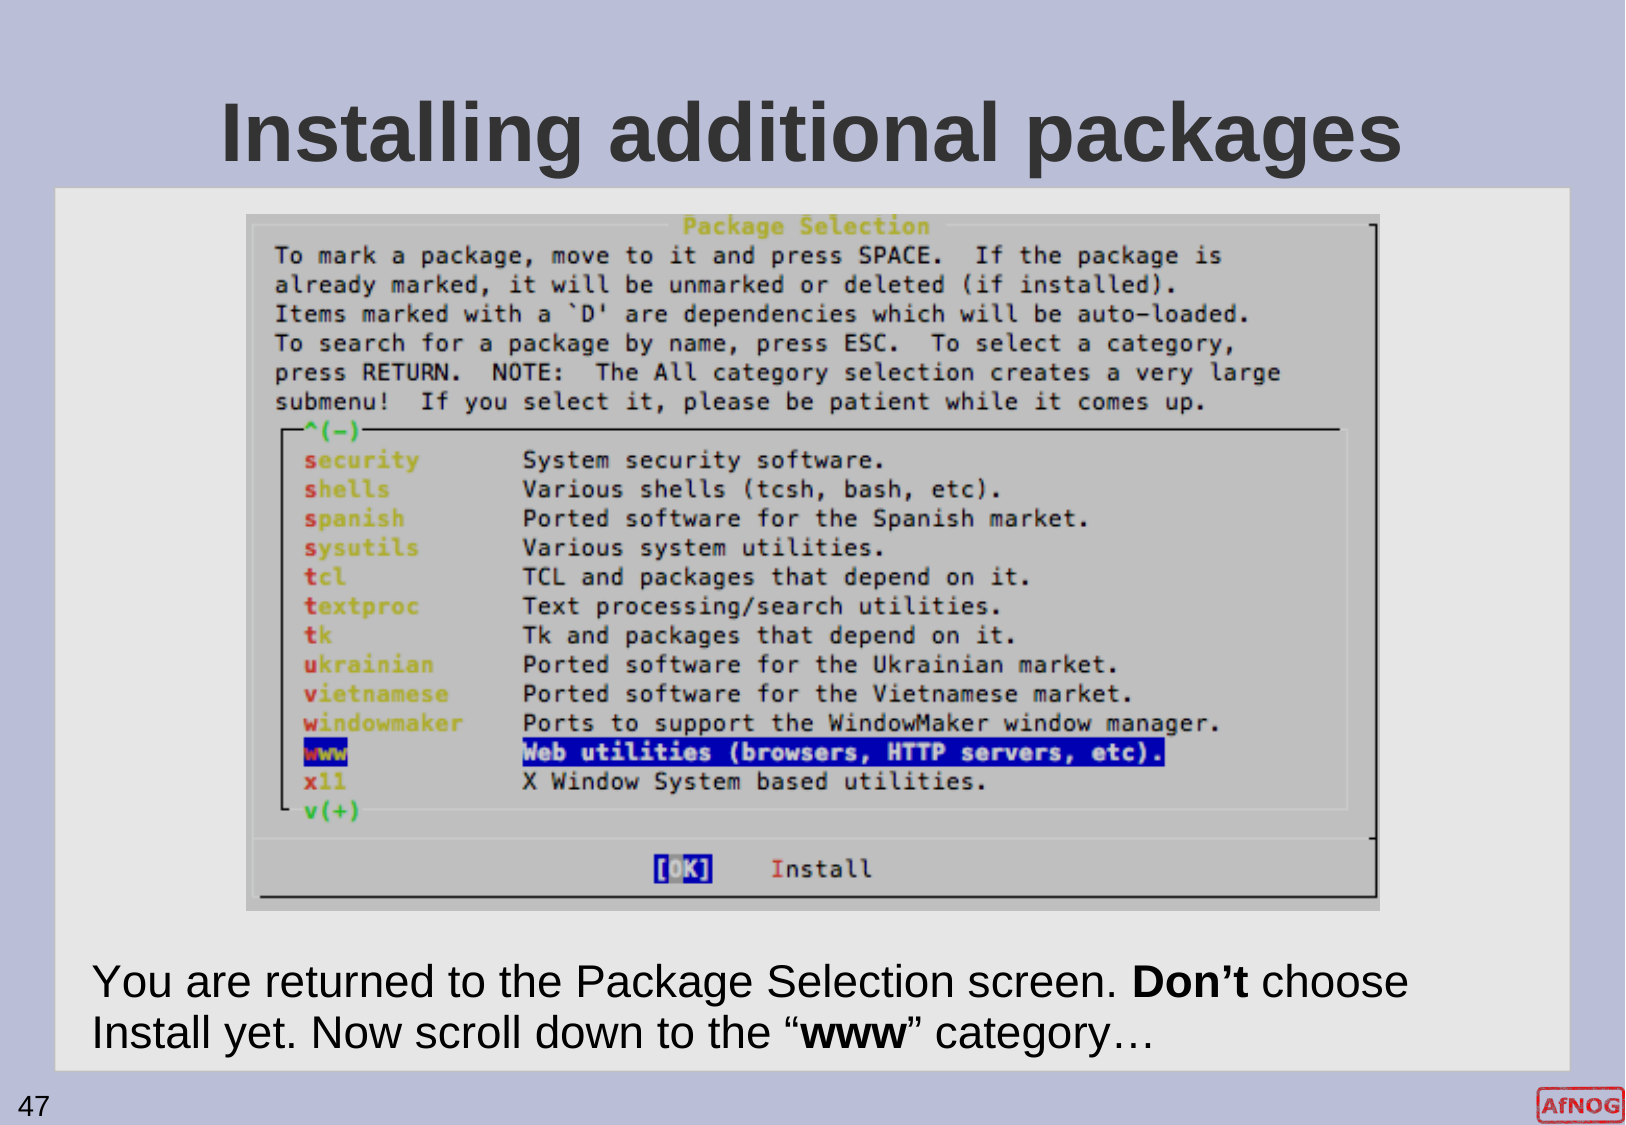

Installing additional packages
You are returned to the Package Selection screen. Don’t choose Install yet. Now scroll down to the “www” category…